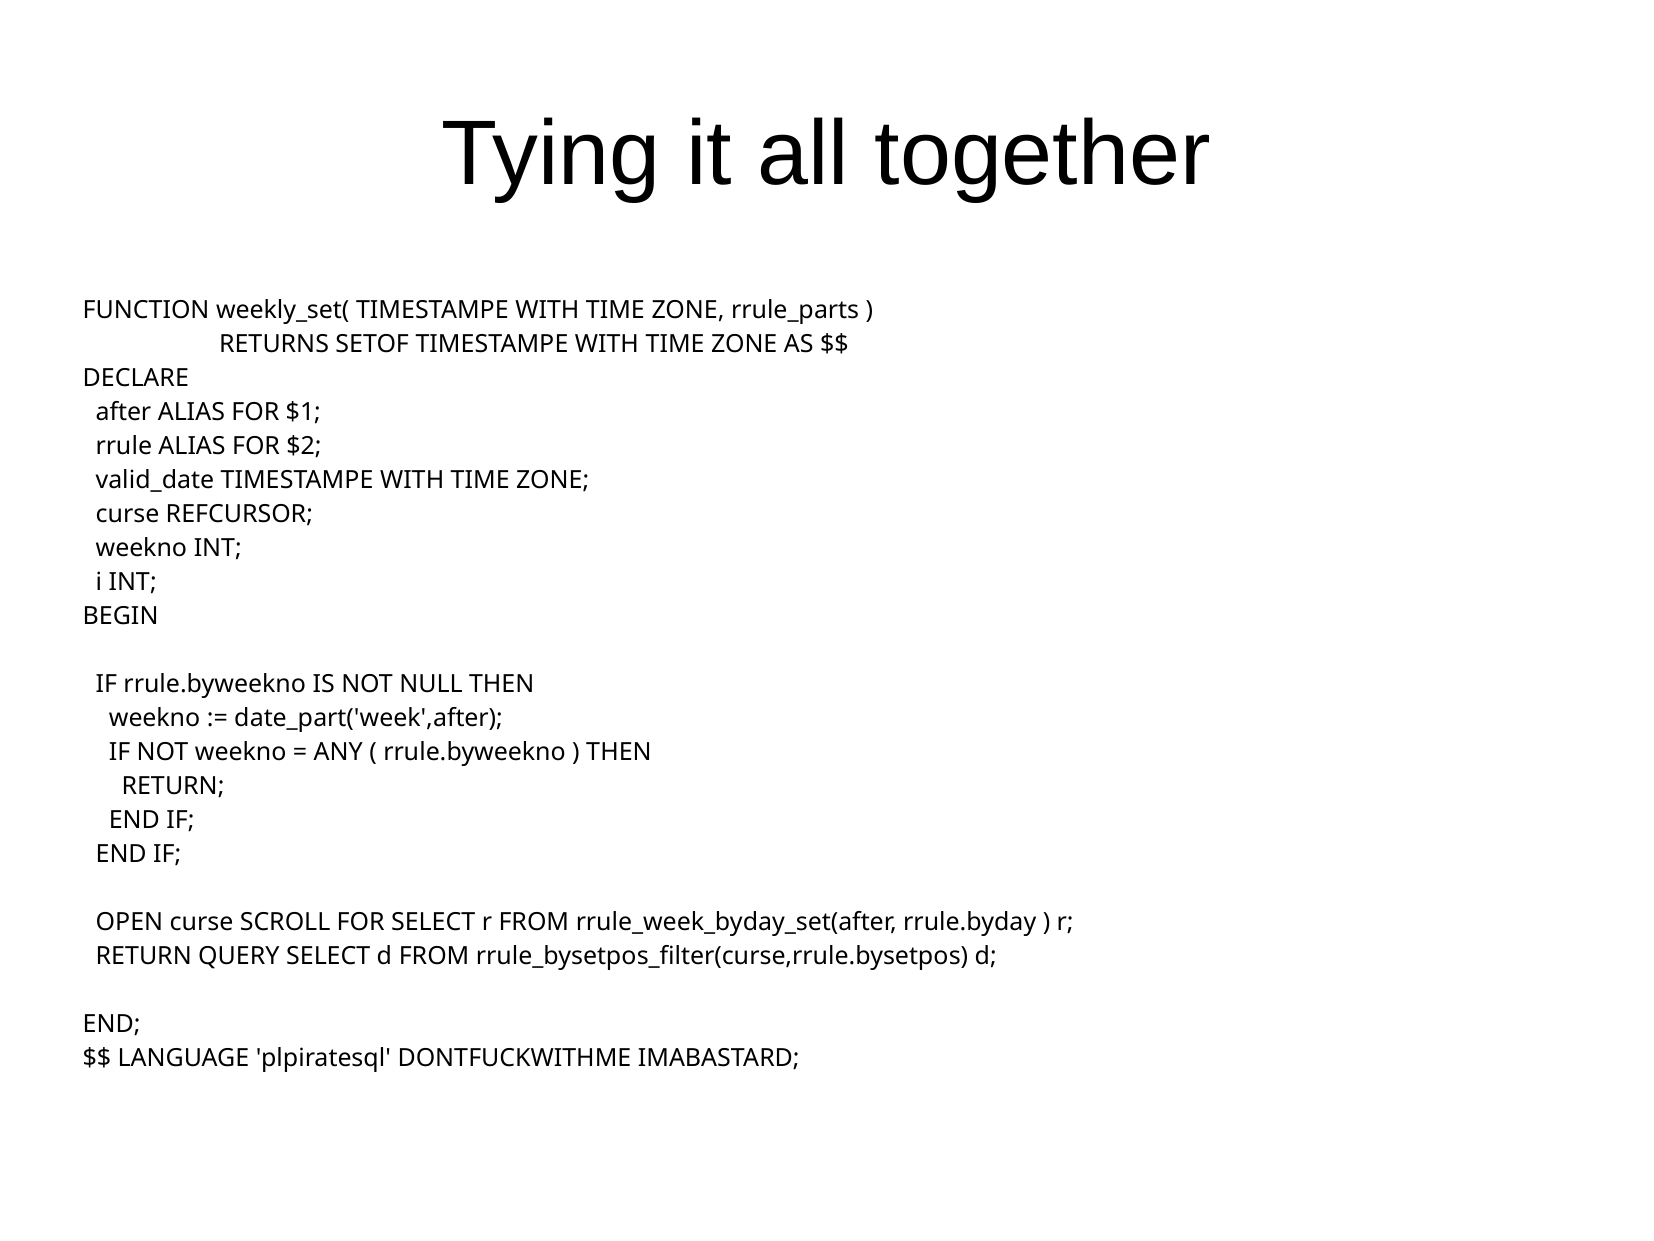

# Tying it all together
FUNCTION weekly_set( TIMESTAMPE WITH TIME ZONE, rrule_parts )
 RETURNS SETOF TIMESTAMPE WITH TIME ZONE AS $$
DECLARE
 after ALIAS FOR $1;
 rrule ALIAS FOR $2;
 valid_date TIMESTAMPE WITH TIME ZONE;
 curse REFCURSOR;
 weekno INT;
 i INT;
BEGIN
 IF rrule.byweekno IS NOT NULL THEN
 weekno := date_part('week',after);
 IF NOT weekno = ANY ( rrule.byweekno ) THEN
 RETURN;
 END IF;
 END IF;
 OPEN curse SCROLL FOR SELECT r FROM rrule_week_byday_set(after, rrule.byday ) r;
 RETURN QUERY SELECT d FROM rrule_bysetpos_filter(curse,rrule.bysetpos) d;
END;
$$ LANGUAGE 'plpiratesql' DONTFUCKWITHME IMABASTARD;